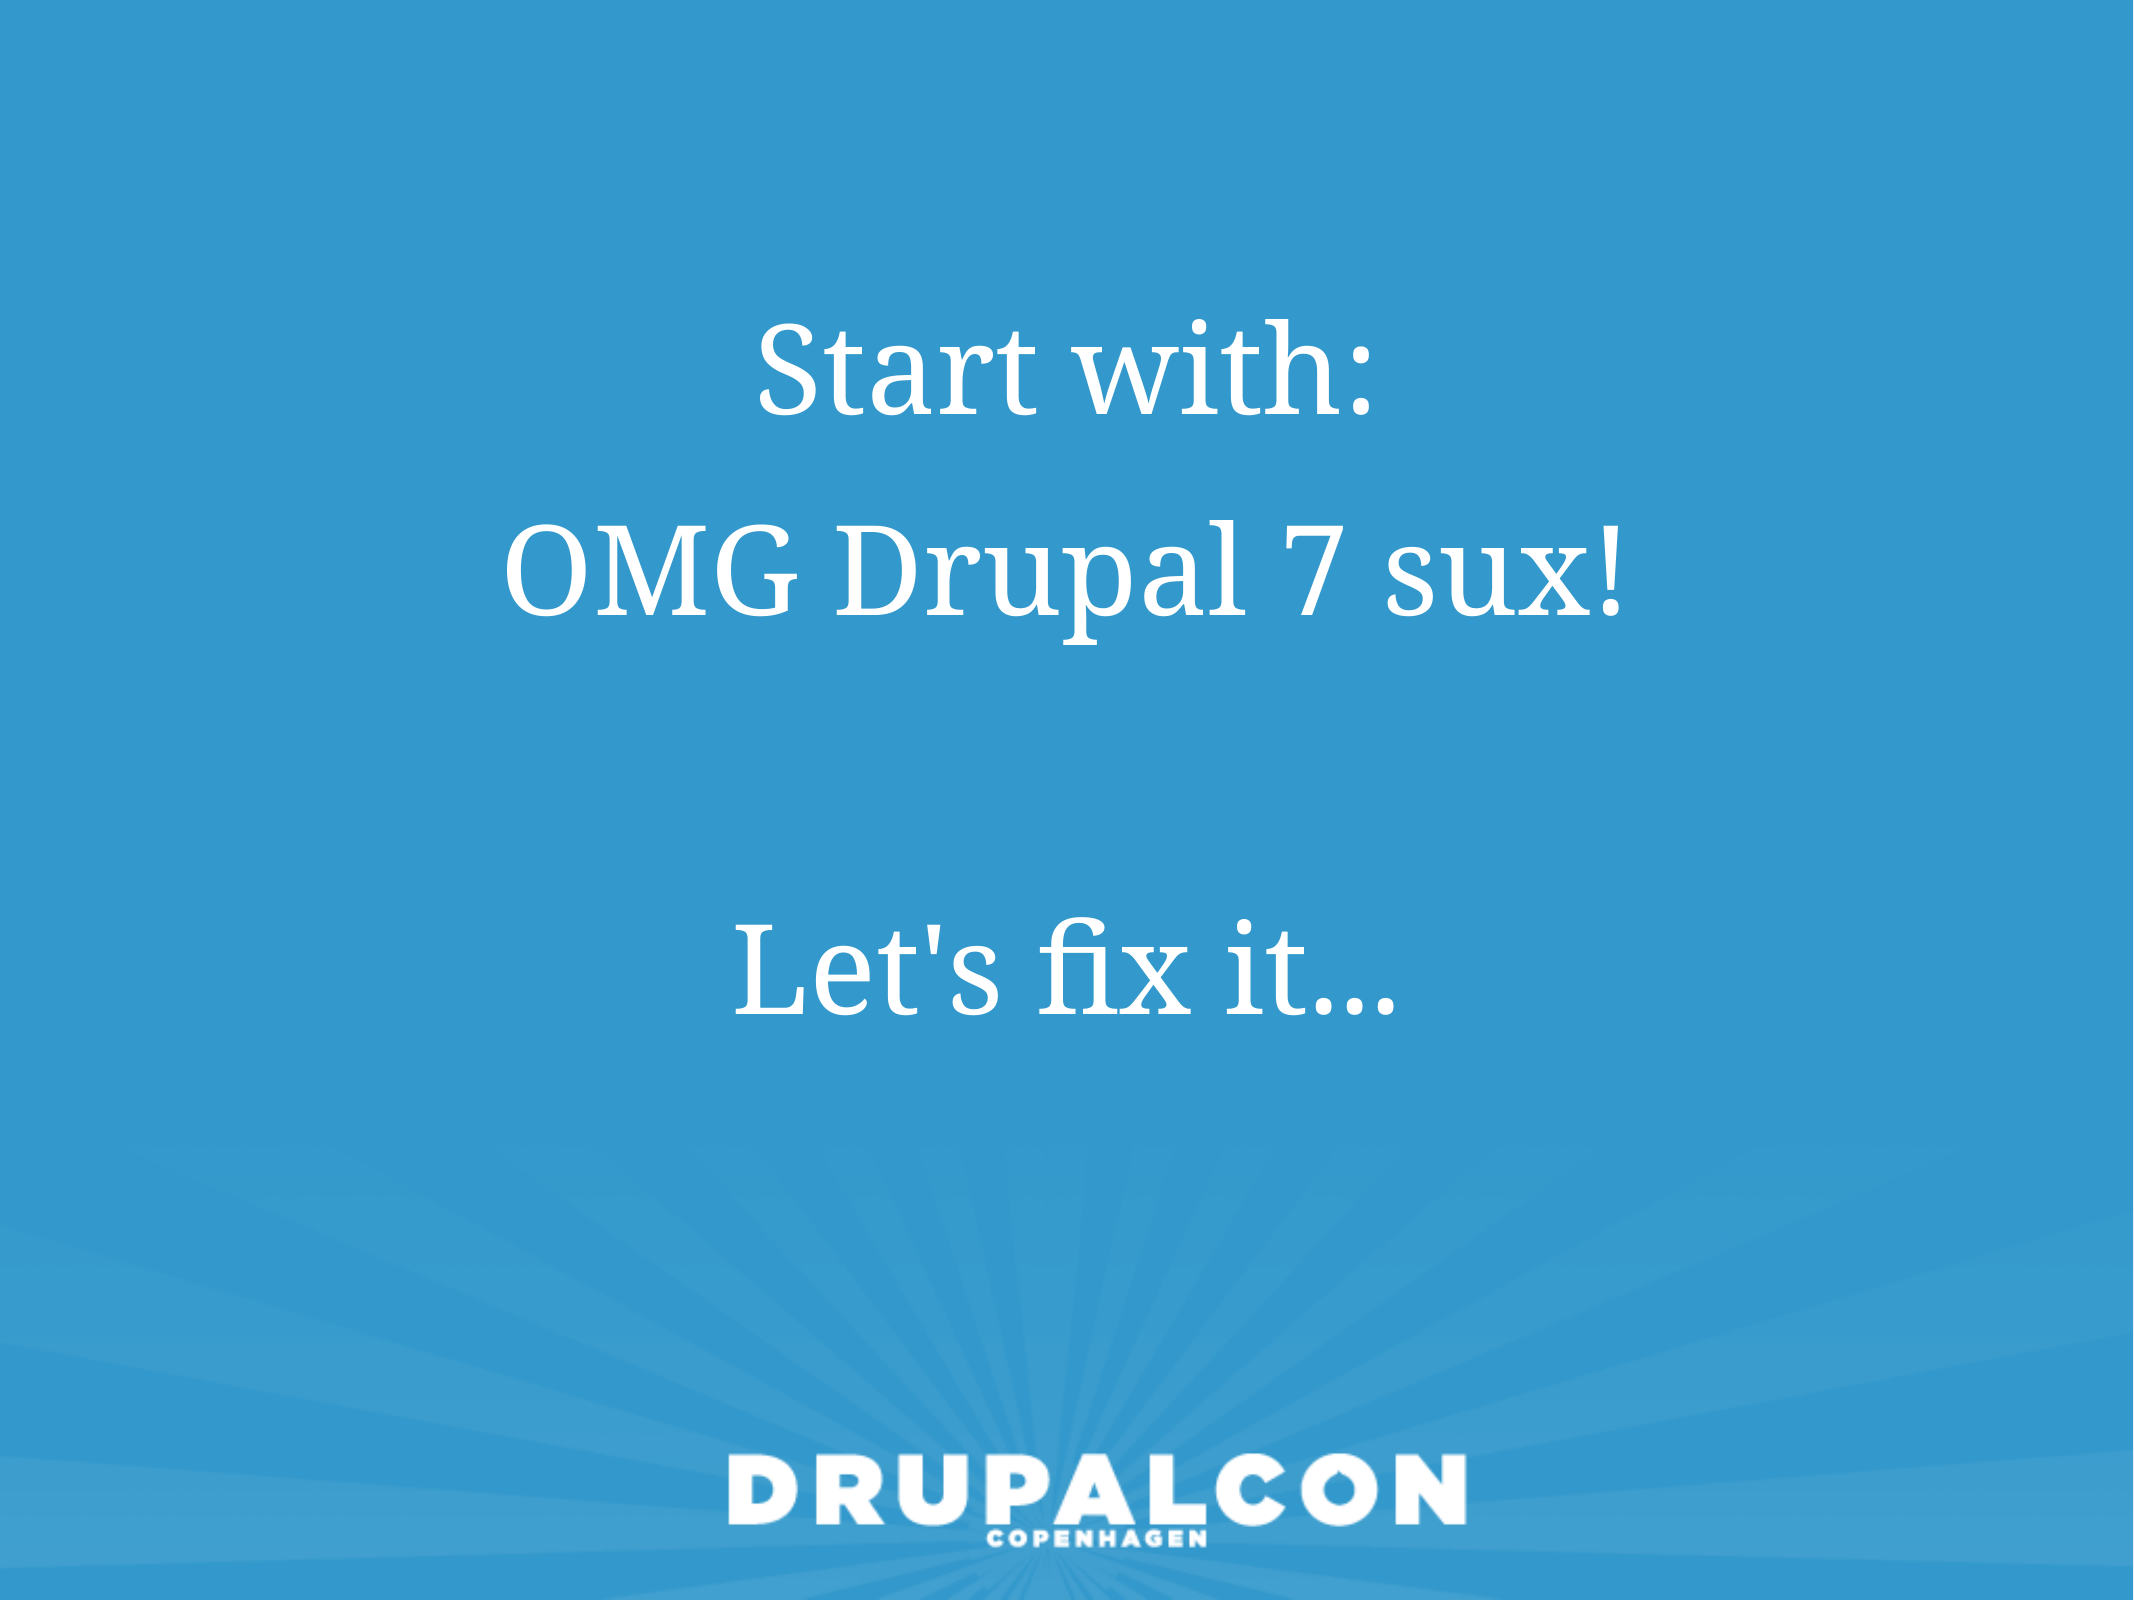

# Start with:
OMG Drupal 7 sux!
Let's fix it...